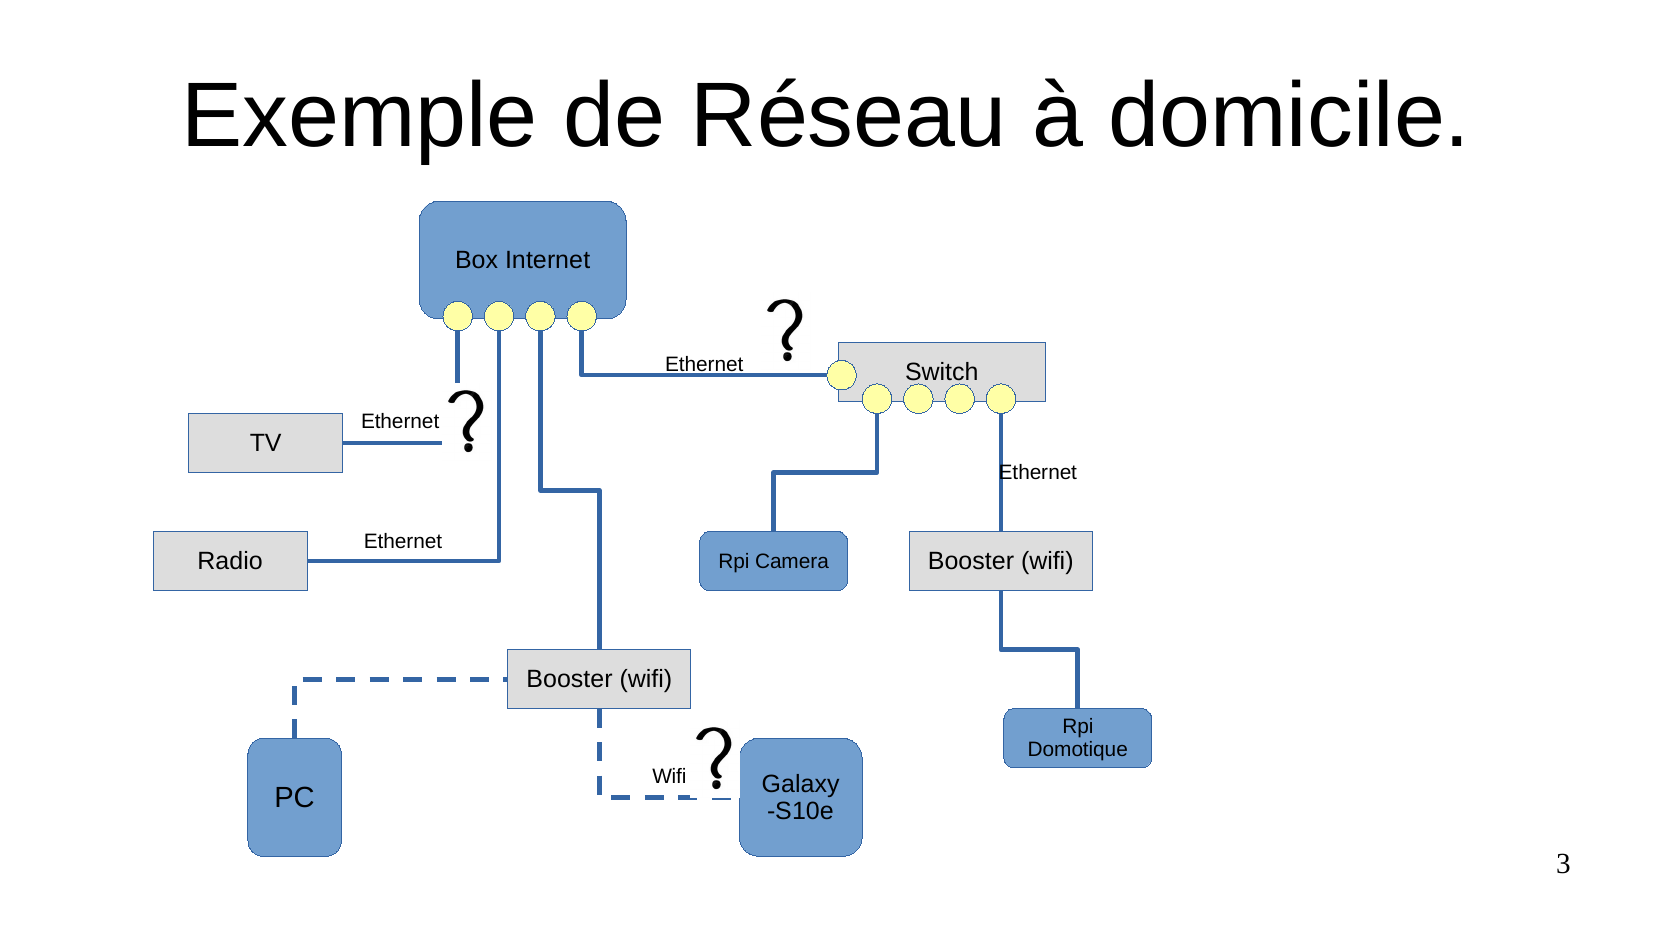

# Exemple de Réseau à domicile.
Box Internet
Switch
TV
Radio
Rpi Camera
Booster (wifi)
Booster (wifi)
Rpi
Domotique
PC
Galaxy-S10e
3